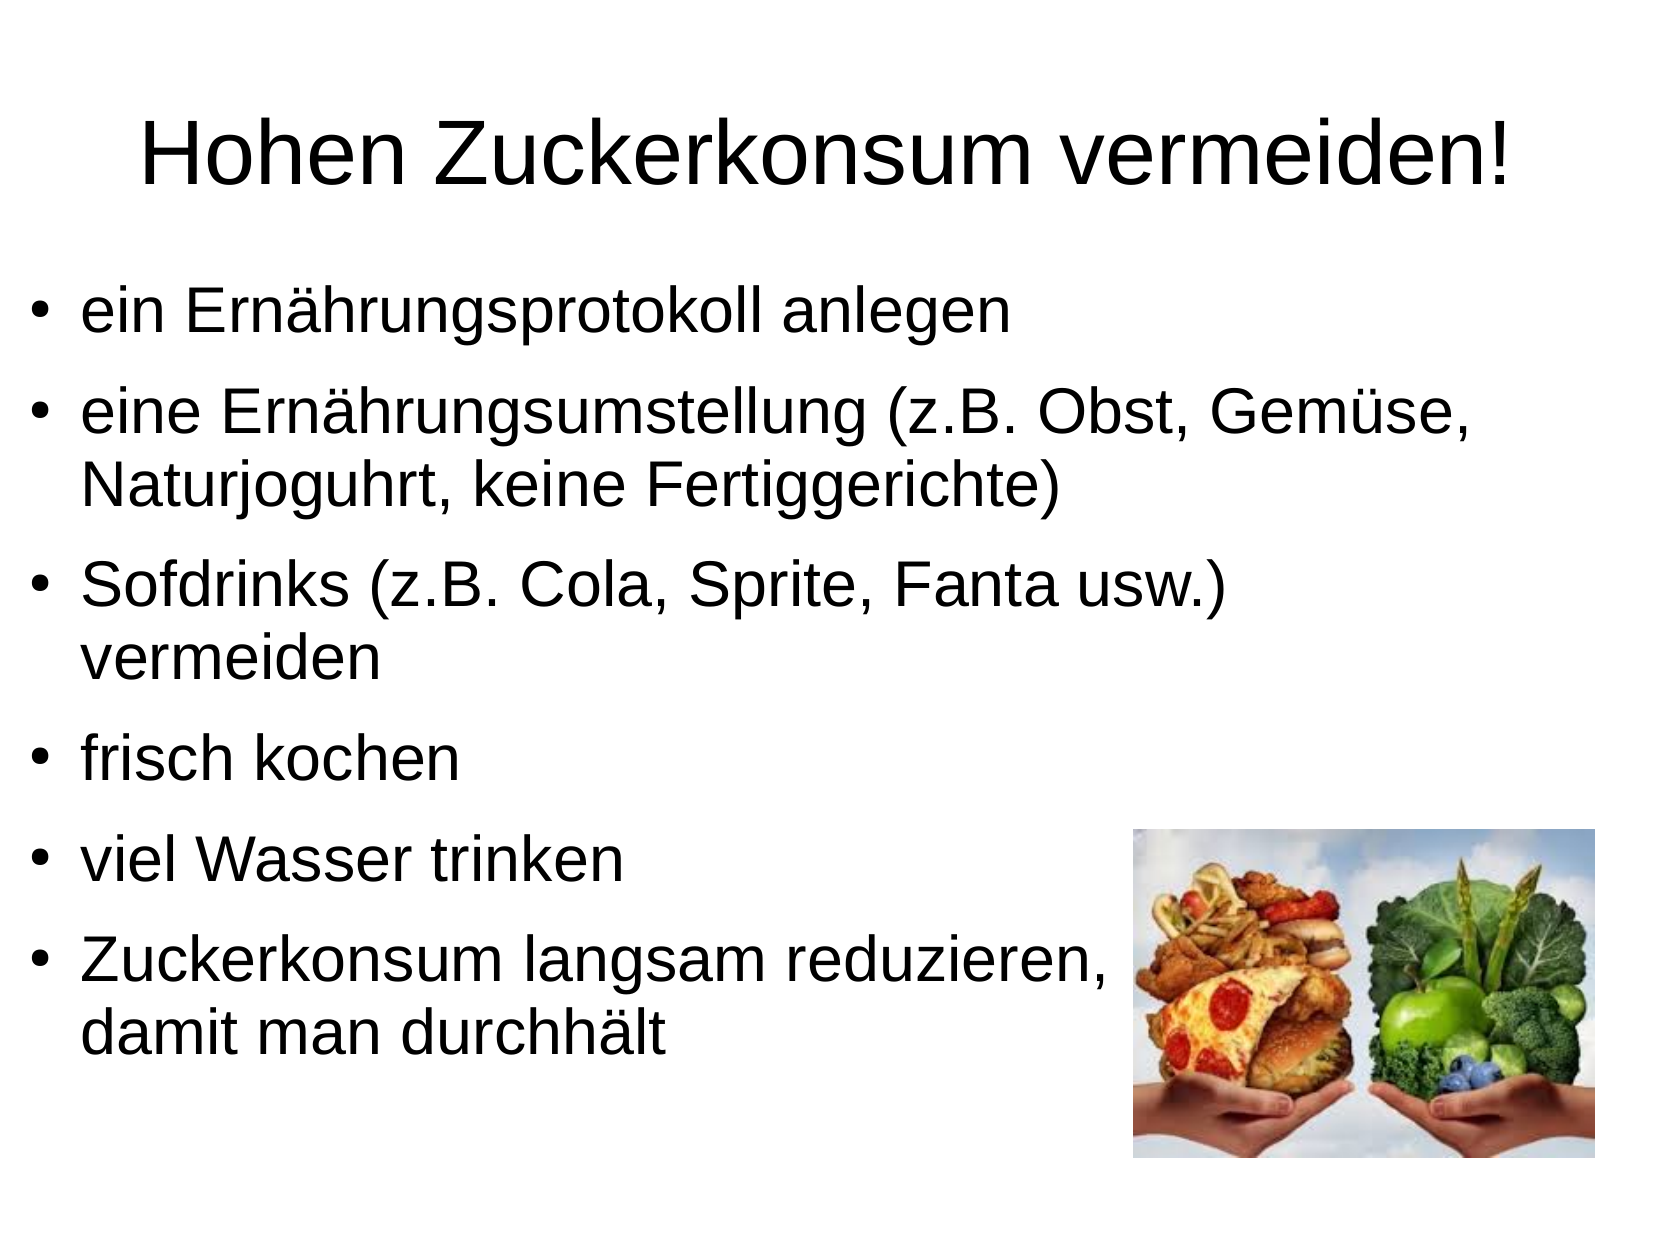

# Hohen Zuckerkonsum vermeiden!
ein Ernährungsprotokoll anlegen
eine Ernährungsumstellung (z.B. Obst, Gemüse, Naturjoguhrt, keine Fertiggerichte)
Sofdrinks (z.B. Cola, Sprite, Fanta usw.) vermeiden
frisch kochen
viel Wasser trinken
Zuckerkonsum langsam reduzieren,
damit man durchhält